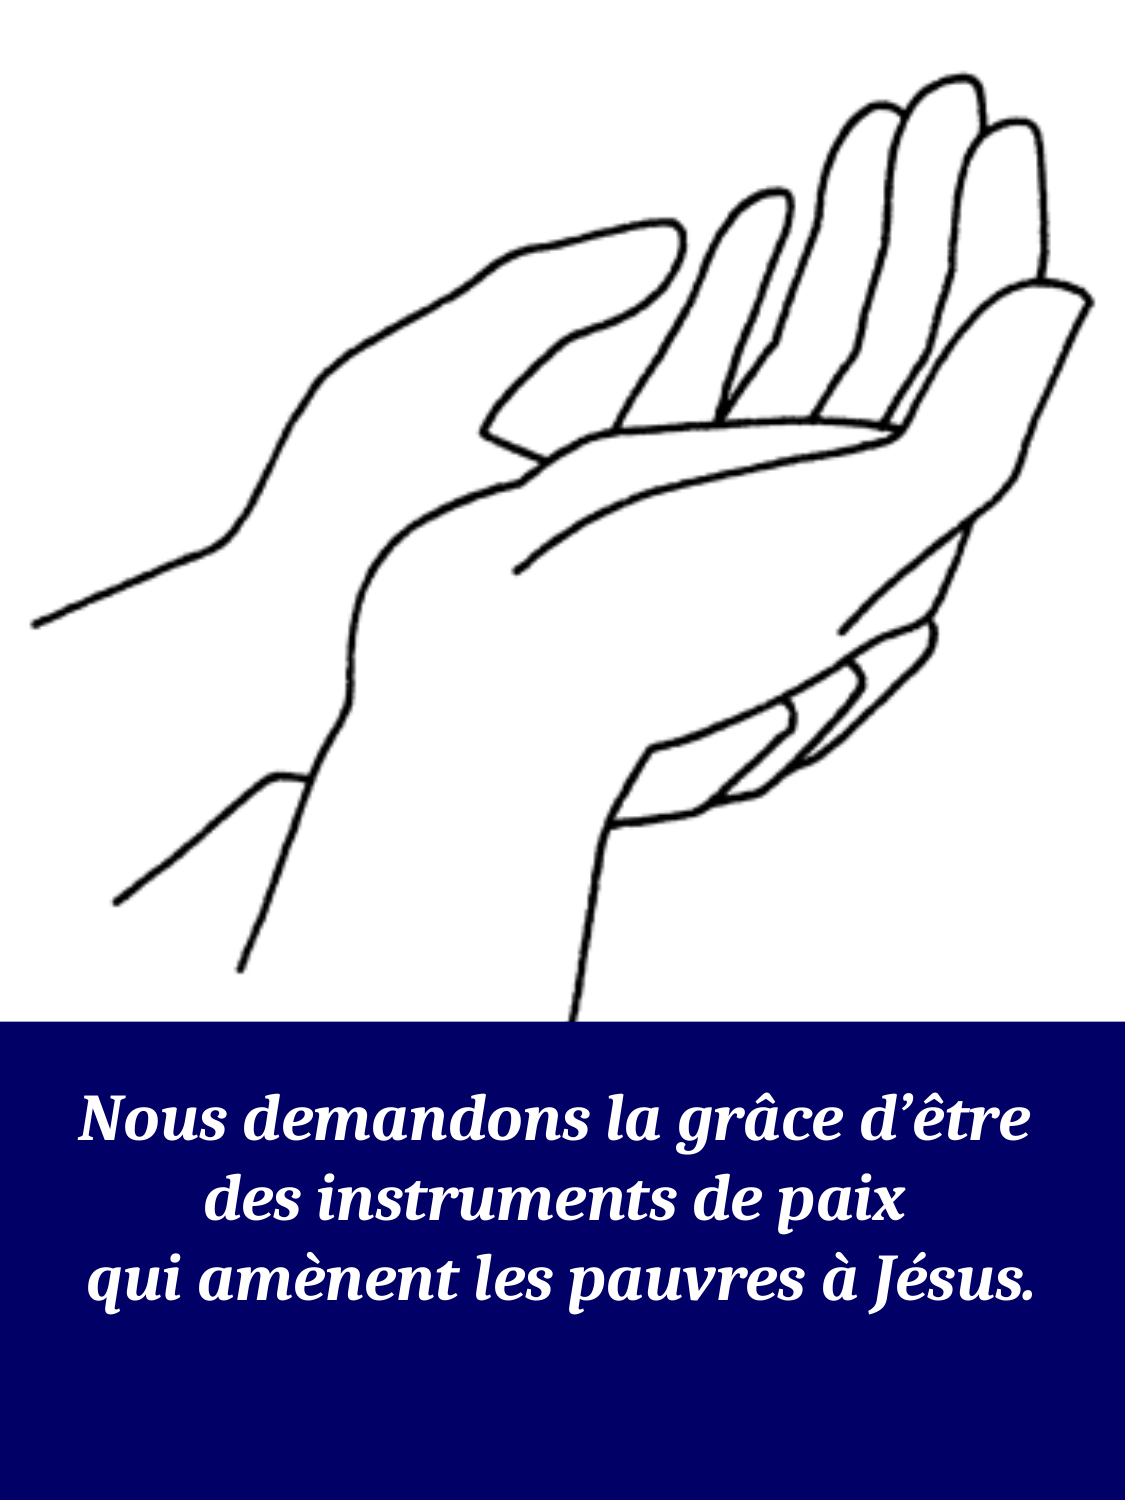

Nous demandons la grâce d’être
des instruments de paix
qui amènent les pauvres à Jésus.